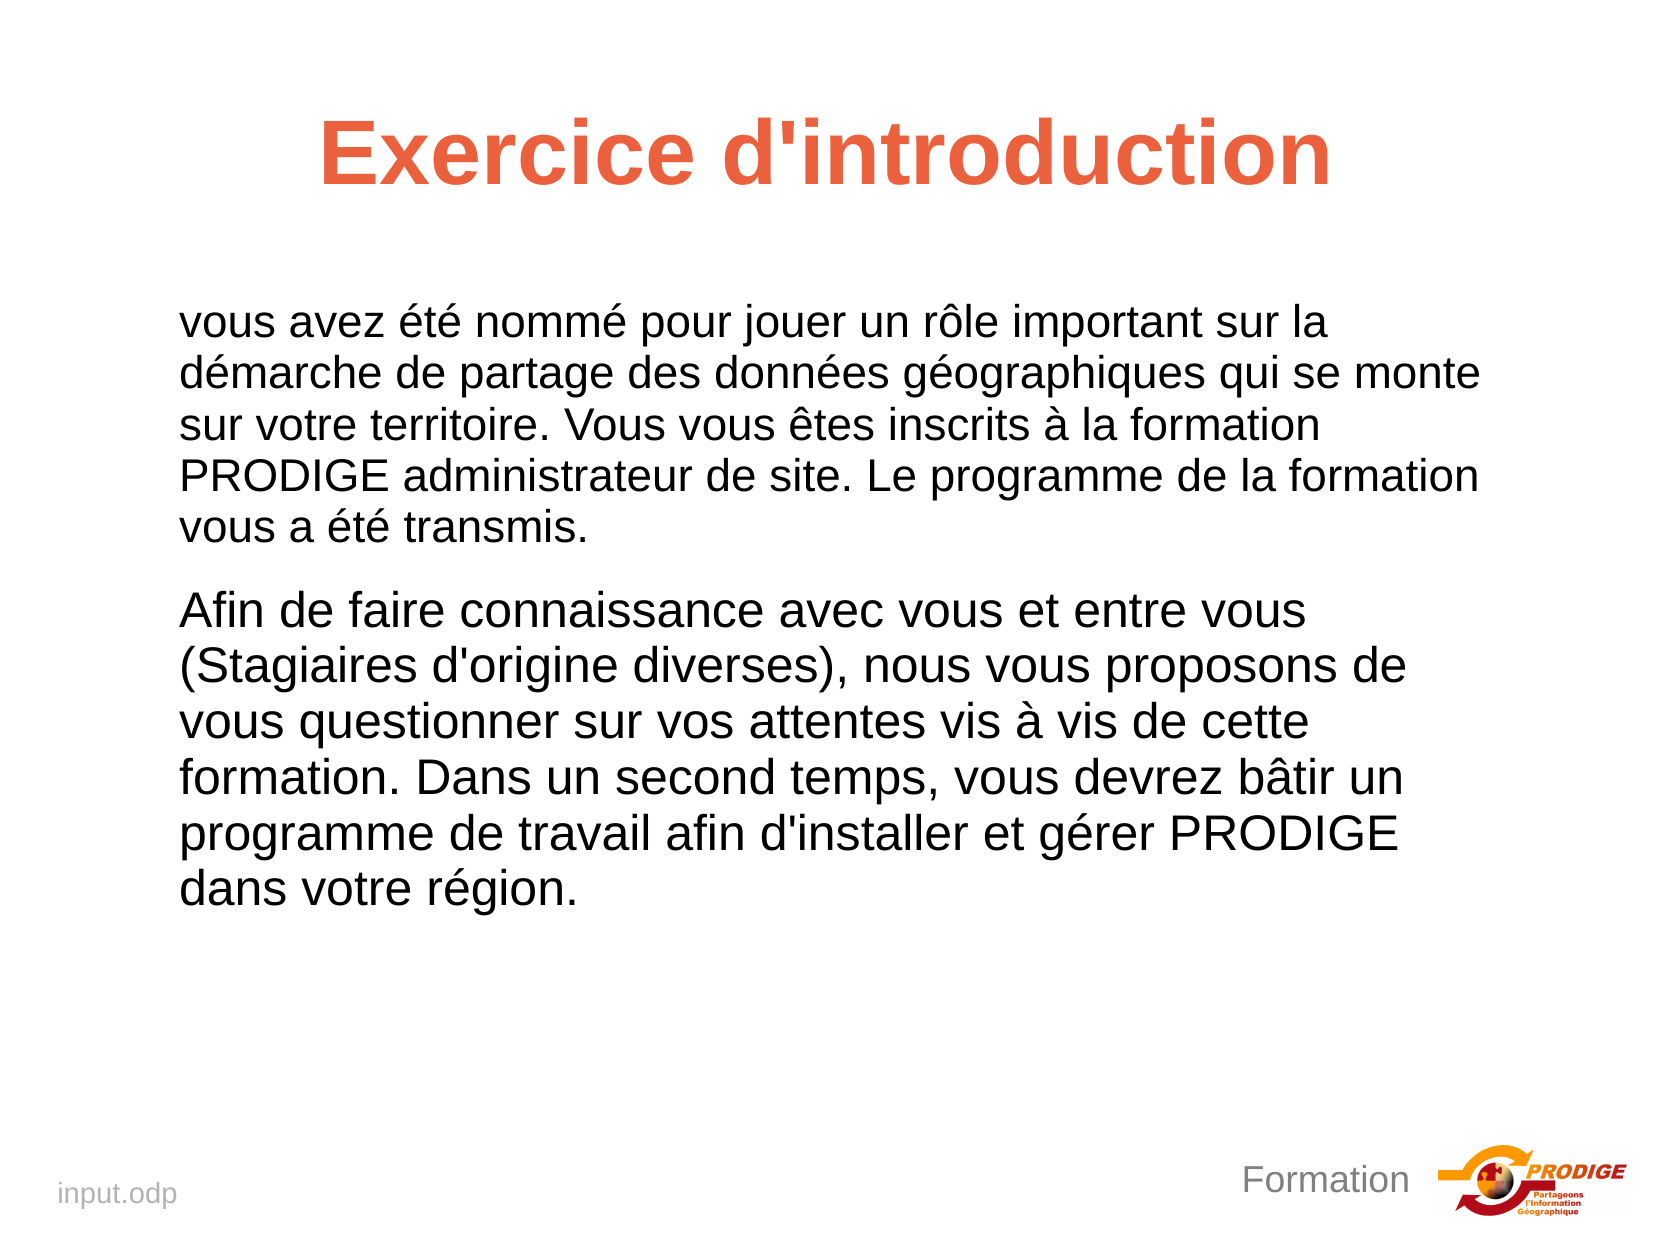

# Exercice d'introduction
vous avez été nommé pour jouer un rôle important sur la démarche de partage des données géographiques qui se monte sur votre territoire. Vous vous êtes inscrits à la formation PRODIGE administrateur de site. Le programme de la formation vous a été transmis.
Afin de faire connaissance avec vous et entre vous (Stagiaires d'origine diverses), nous vous proposons de vous questionner sur vos attentes vis à vis de cette formation. Dans un second temps, vous devrez bâtir un programme de travail afin d'installer et gérer PRODIGE dans votre région.